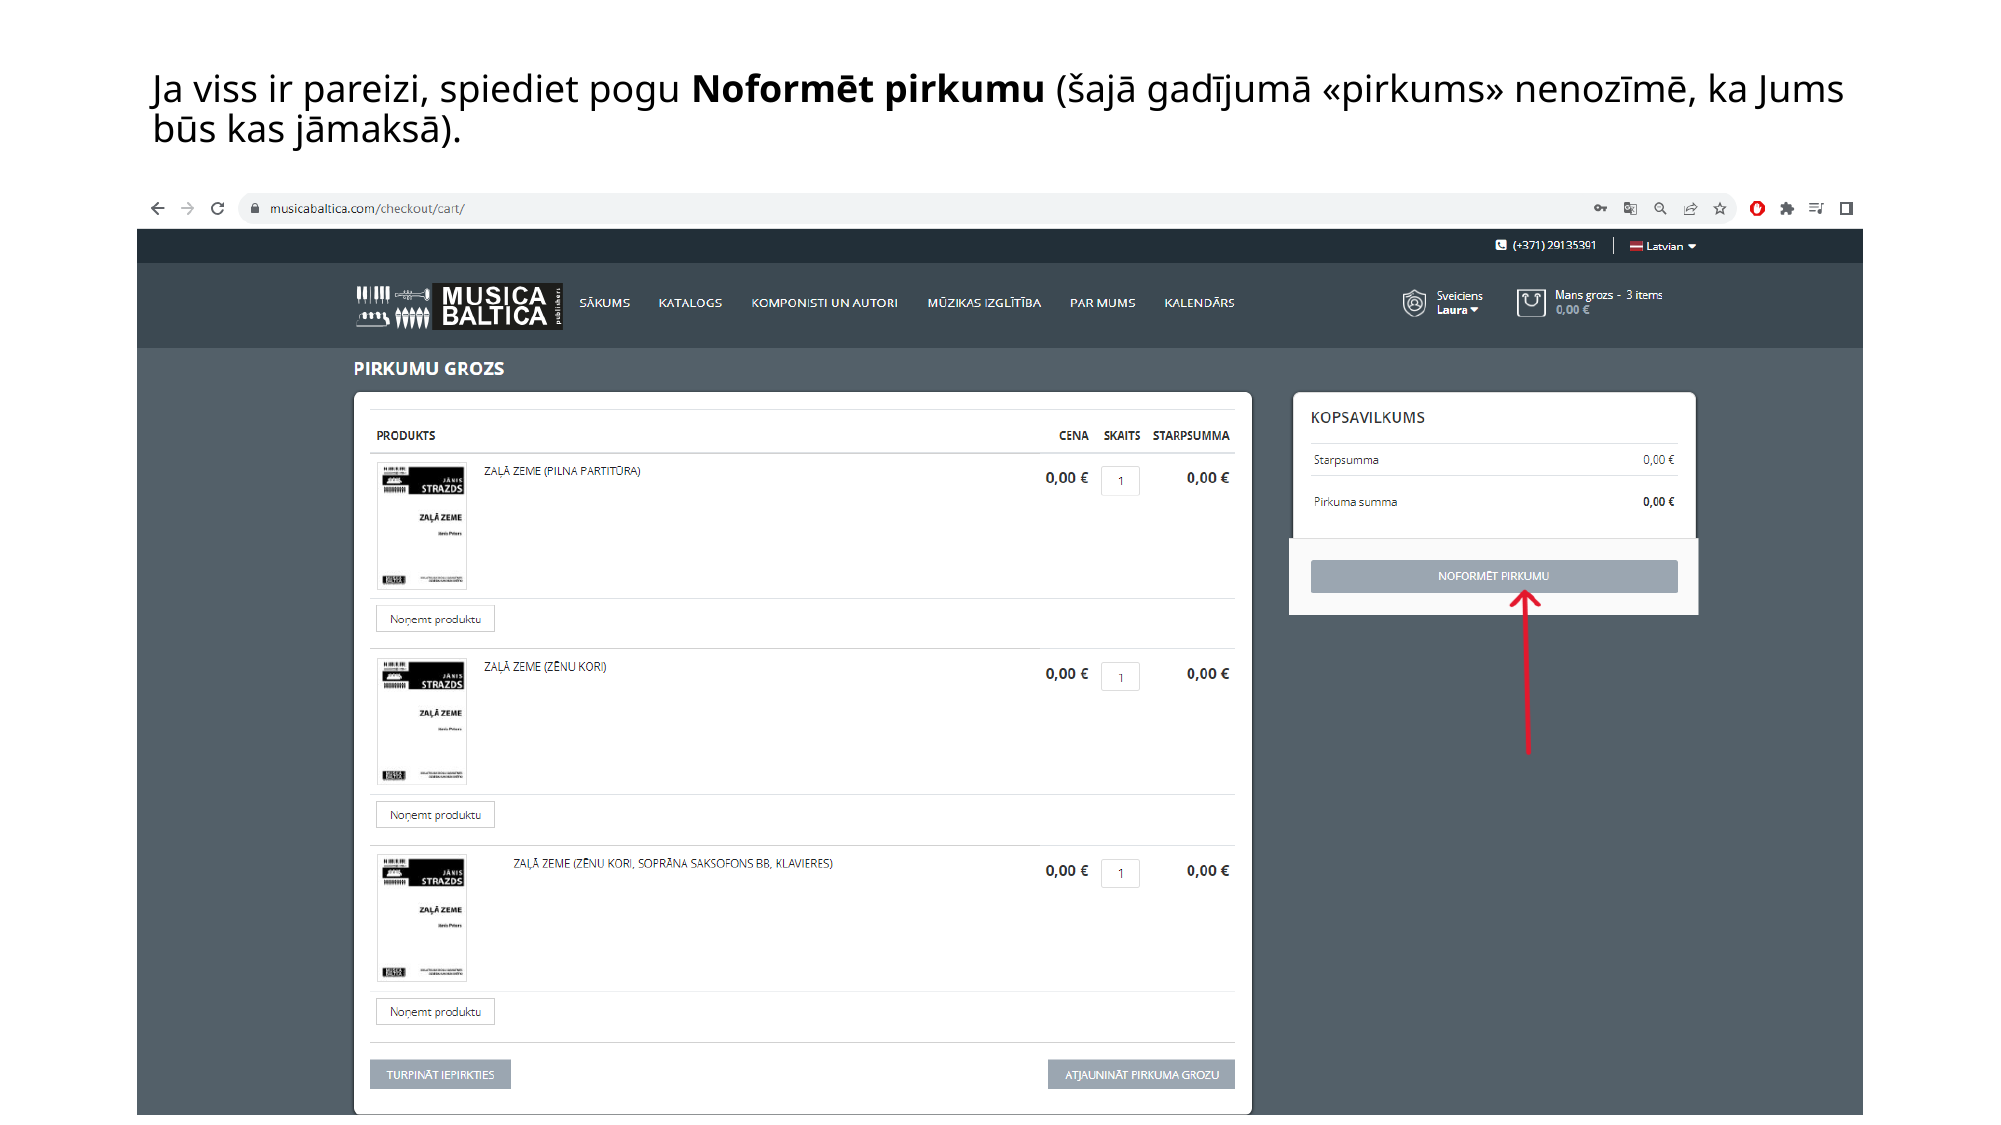

# Ja viss ir pareizi, spiediet pogu Noformēt pirkumu (šajā gadījumā «pirkums» nenozīmē, ka Jums būs kas jāmaksā).